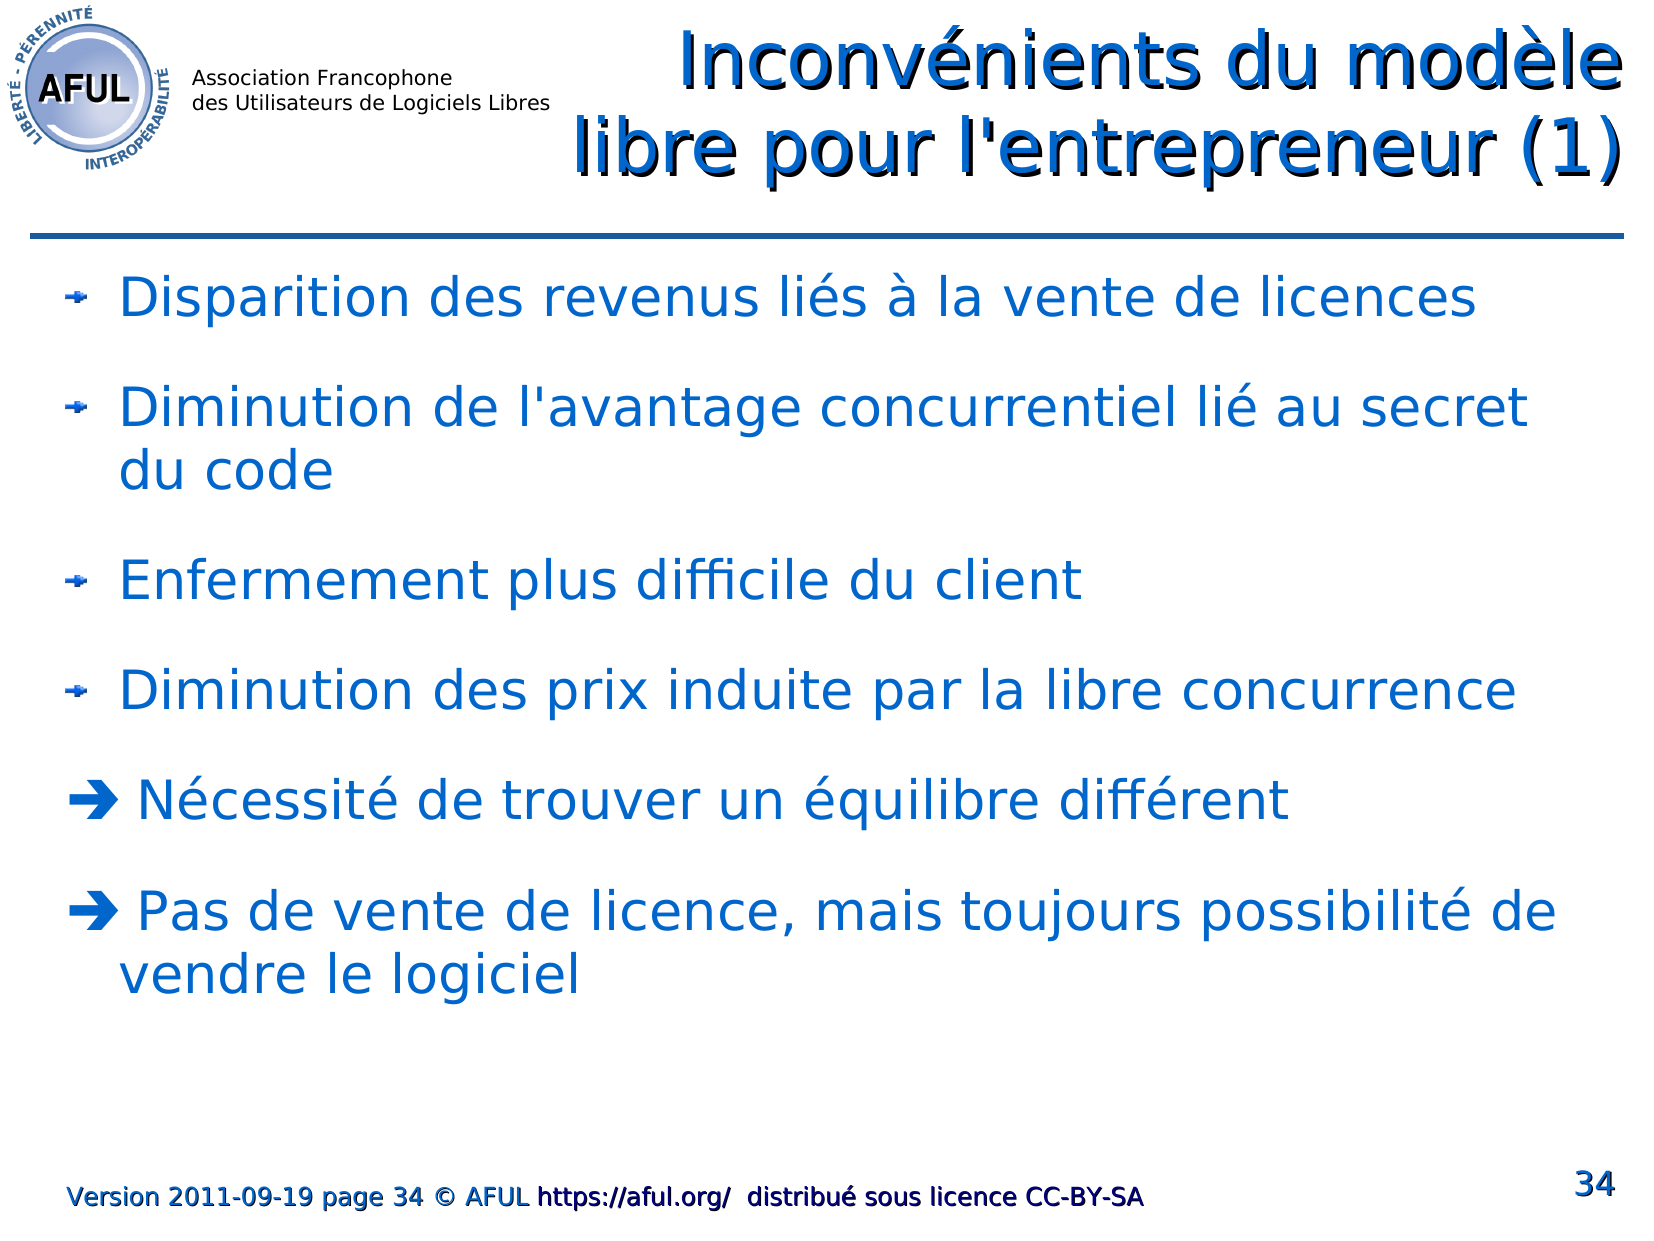

# Inconvénients du modèle libre pour l'entrepreneur (1)
Disparition des revenus liés à la vente de licences
Diminution de l'avantage concurrentiel lié au secret du code
Enfermement plus difficile du client
Diminution des prix induite par la libre concurrence
 Nécessité de trouver un équilibre différent
 Pas de vente de licence, mais toujours possibilité de vendre le logiciel